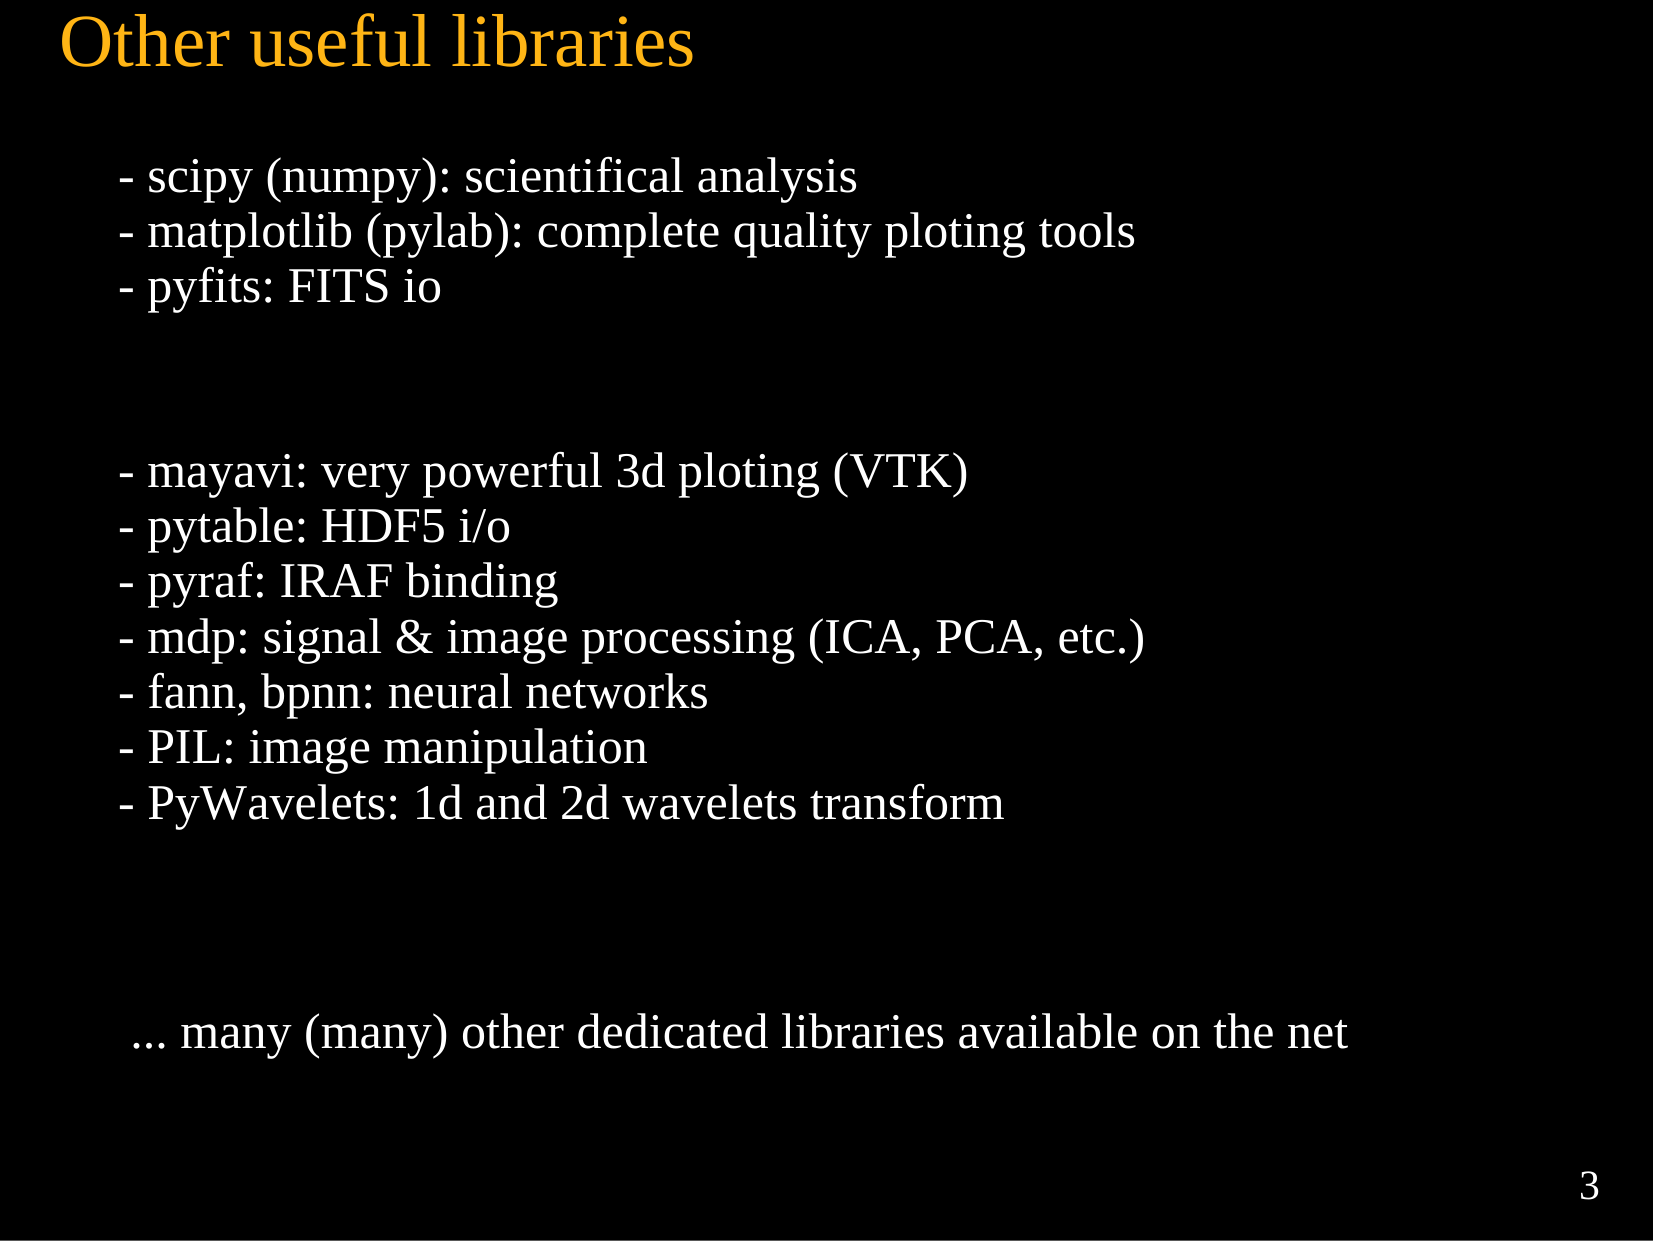

Other useful libraries
- scipy (numpy): scientifical analysis
- matplotlib (pylab): complete quality ploting tools
- pyfits: FITS io
- mayavi: very powerful 3d ploting (VTK)
- pytable: HDF5 i/o
- pyraf: IRAF binding
- mdp: signal & image processing (ICA, PCA, etc.)
- fann, bpnn: neural networks
- PIL: image manipulation
- PyWavelets: 1d and 2d wavelets transform
... many (many) other dedicated libraries available on the net